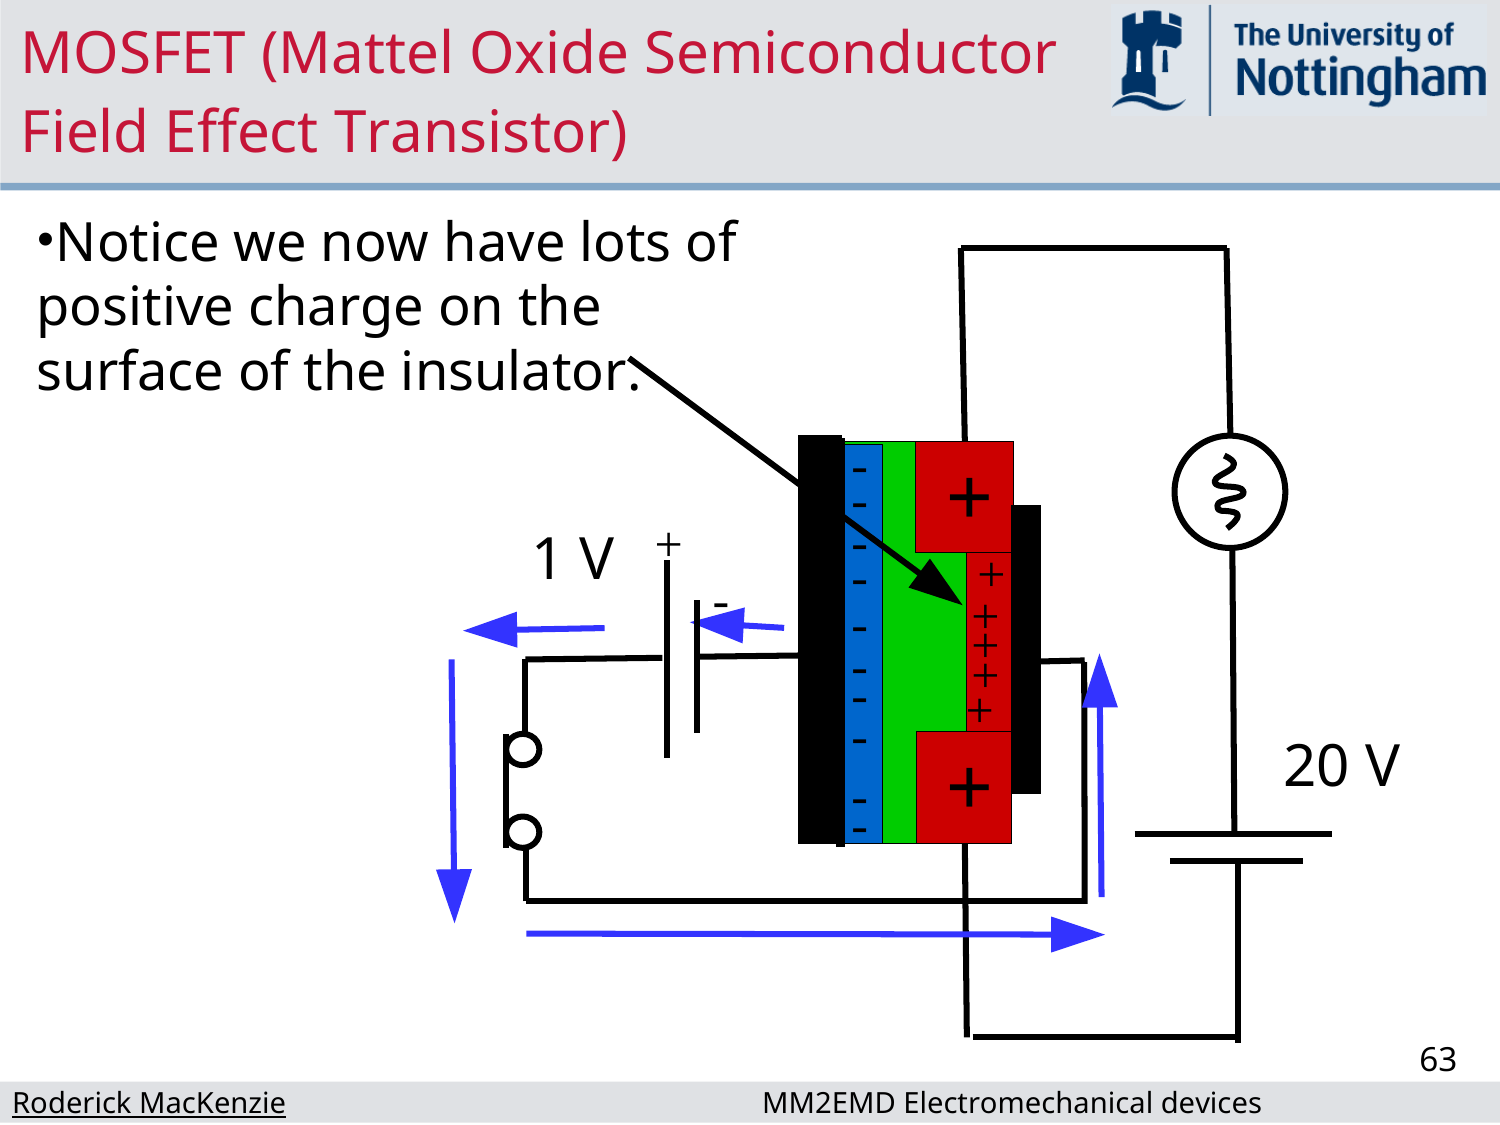

# MOSFET (Mattel Oxide Semiconductor Field Effect Transistor)
Notice we now have lots of positive charge on the surface of the insulator.
-
+
-
-
+
1 V
+
-
-
+
-
+
-
+
-
+
-
20 V
+
-
-